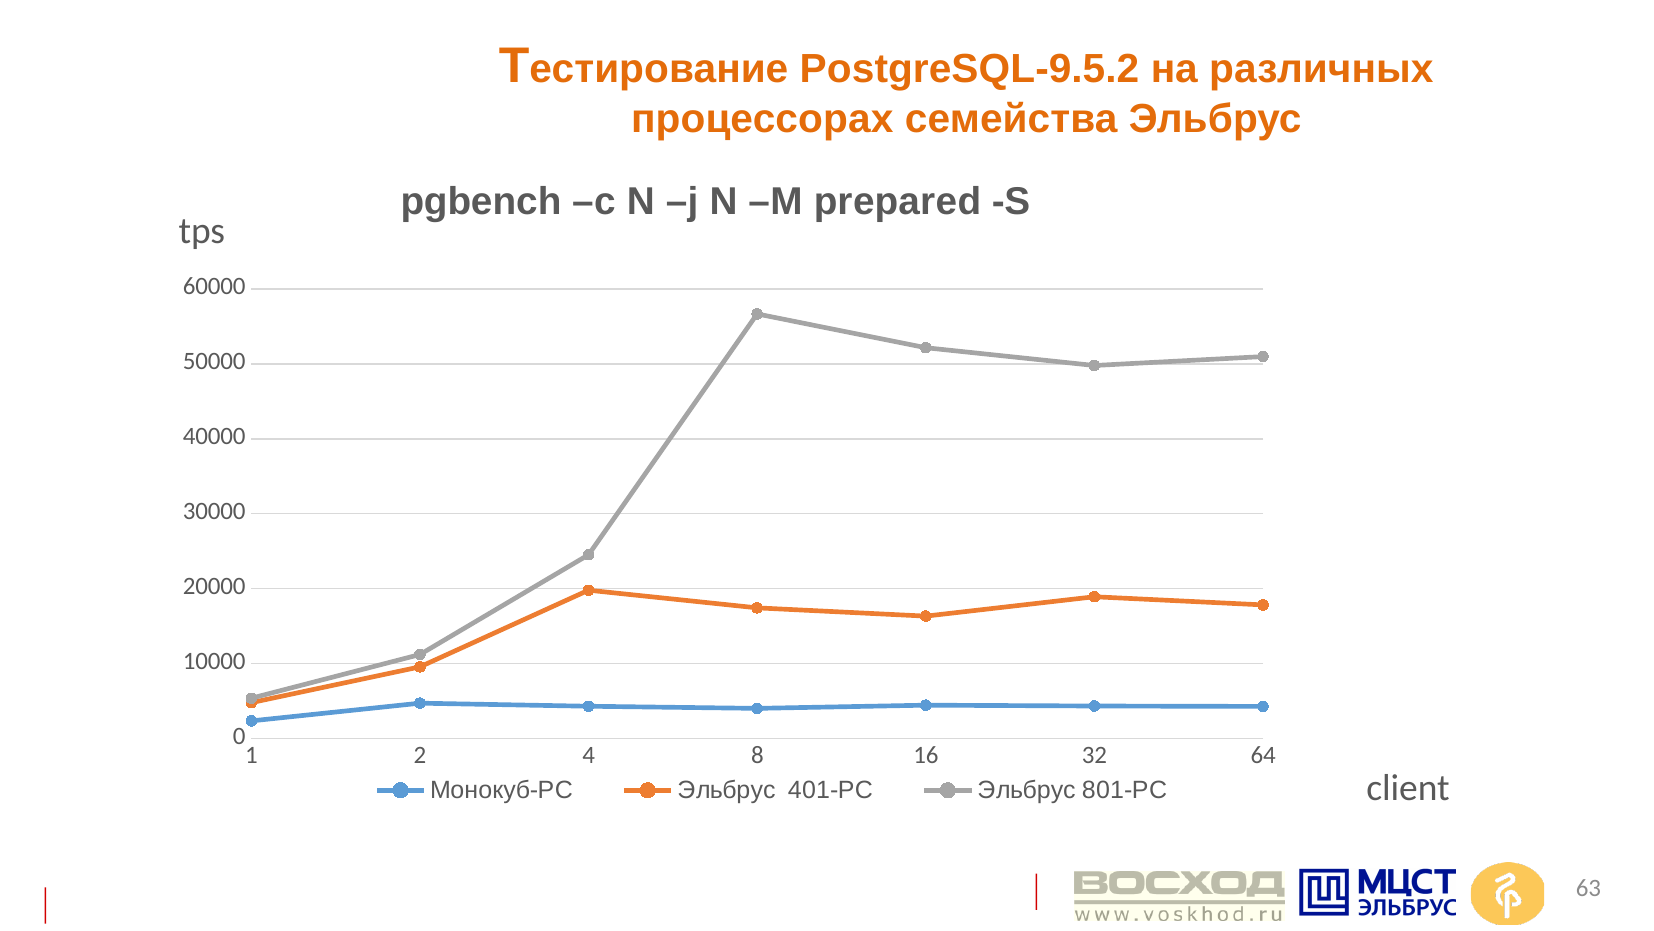

Тестирование PostgreSQL-9.5.2 на различных процессорах семейства Эльбрус
### Chart: pgbench –c N –j N –M prepared -S
| Category | Монокуб-PC | Эльбрус 401-PC | Эльбрус 801-PC |
|---|---|---|---|
| 1 | 2377.0 | 4810.0 | 5401.0 |
| 2 | 4738.0 | 9578.0 | 11221.0 |
| 4 | 4325.0 | 19797.0 | 24524.0 |
| 8 | 4045.0 | 17445.0 | 56638.0 |
| 16 | 4472.0 | 16345.0 | 52135.0 |
| 32 | 4360.0 | 18927.0 | 49771.0 |
| 64 | 4305.0 | 17837.0 | 50957.0 |tps
client